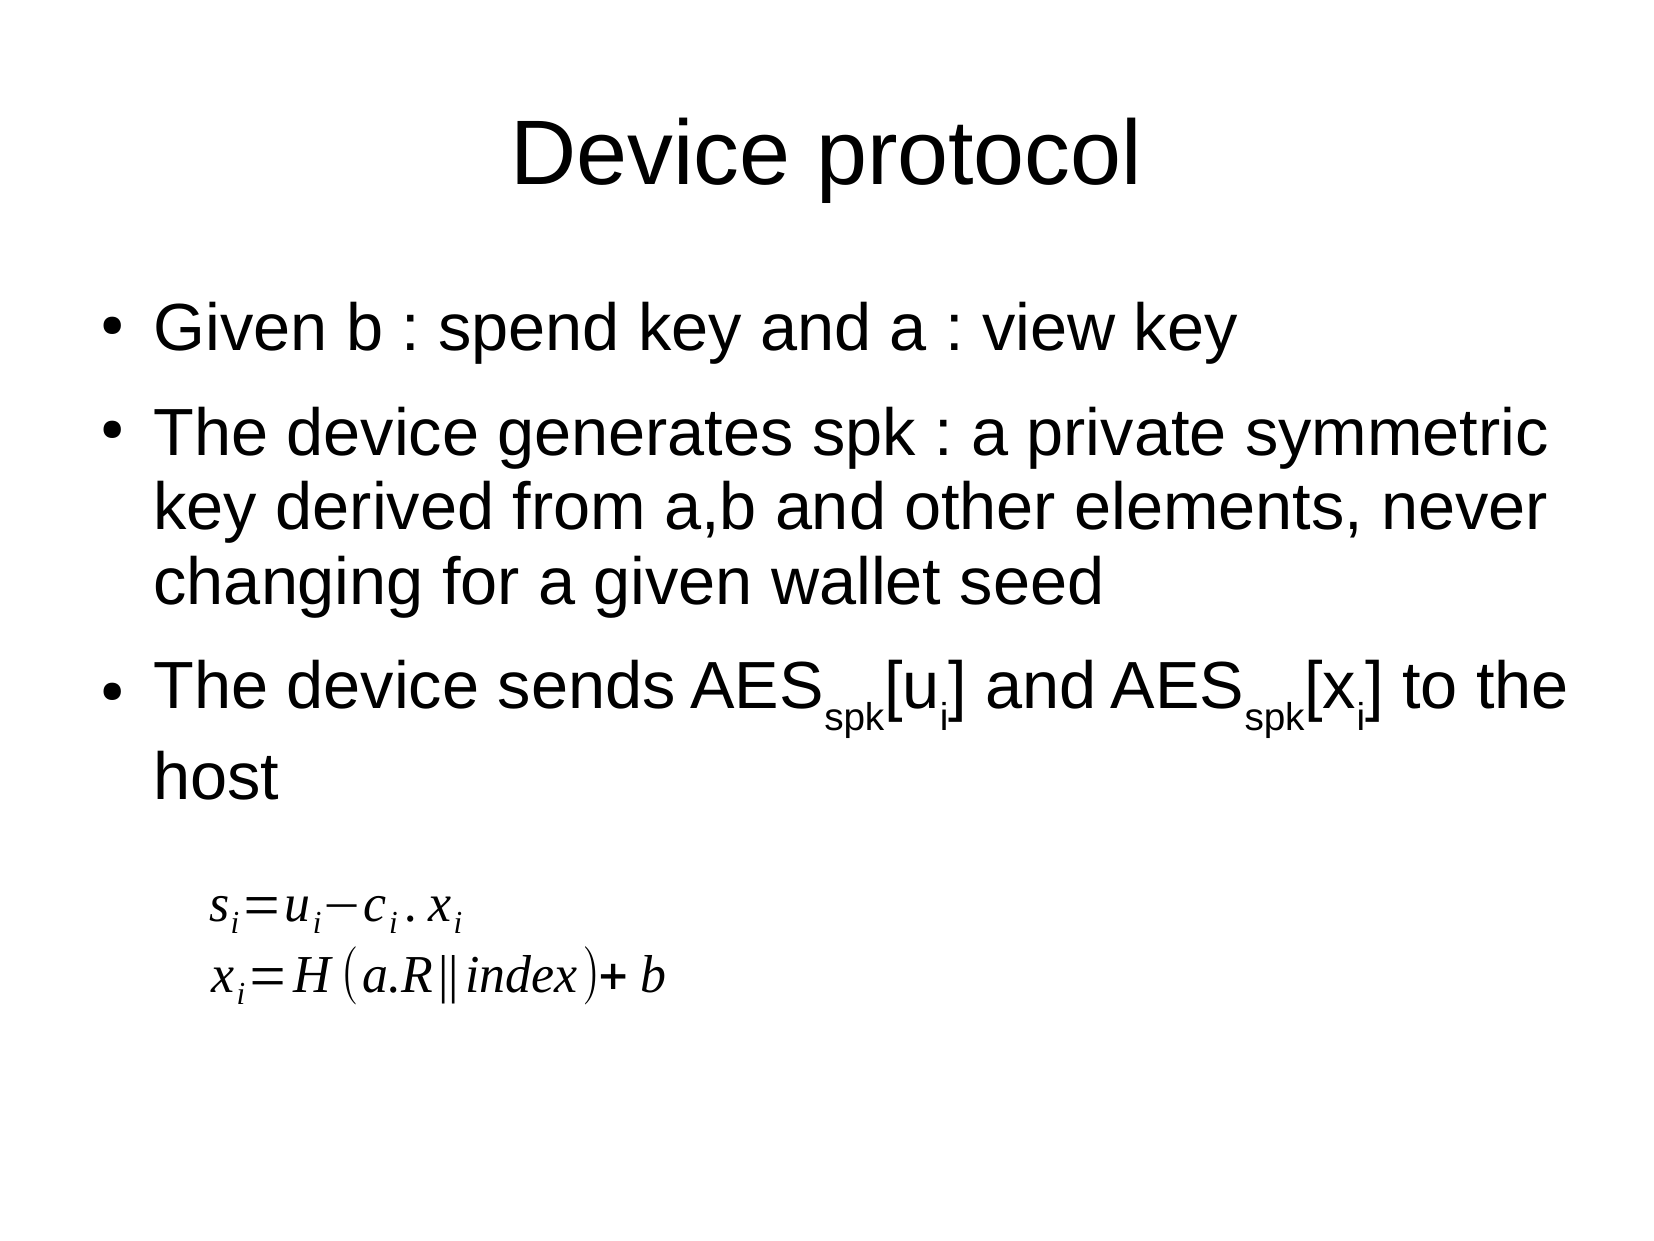

# Device protocol
Given b : spend key and a : view key
The device generates spk : a private symmetric key derived from a,b and other elements, never changing for a given wallet seed
The device sends AESspk[ui] and AESspk[xi] to the host